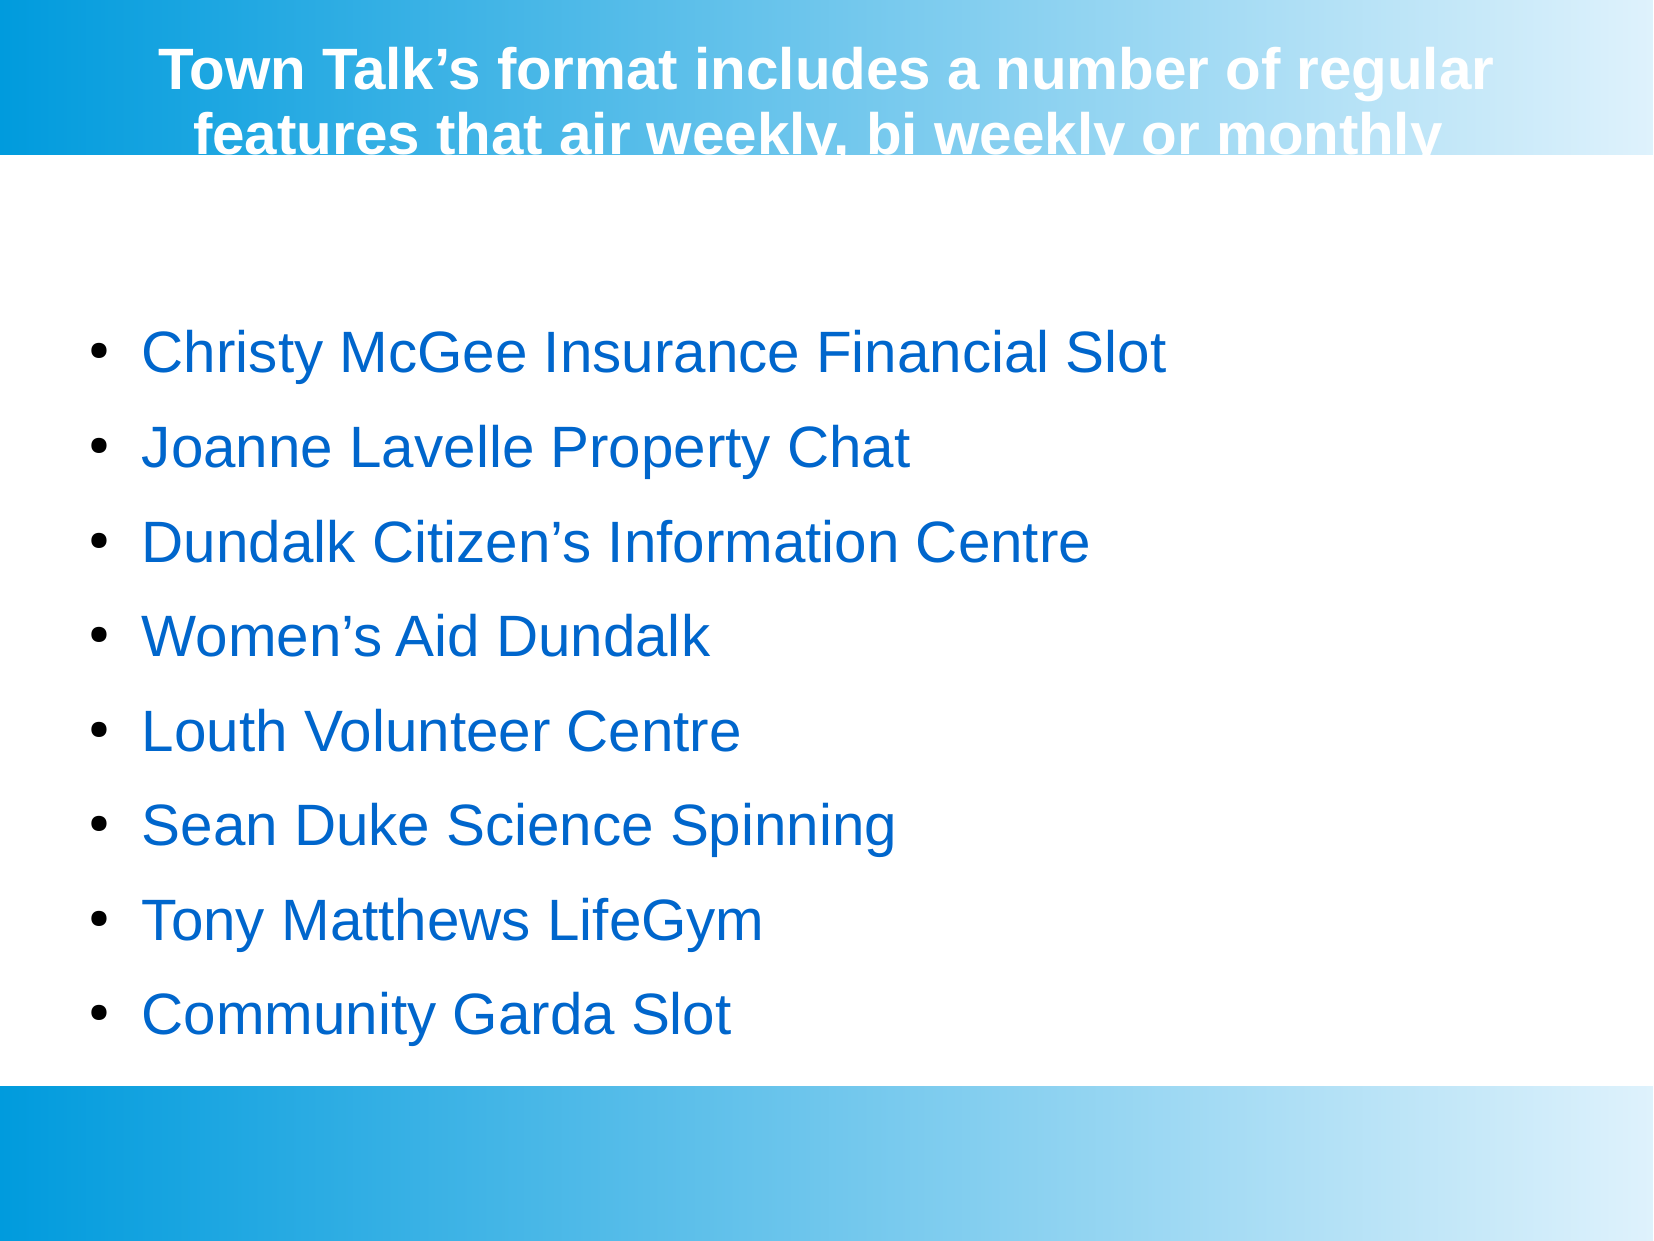

# Town Talk’s format includes a number of regular features that air weekly, bi weekly or monthly
Christy McGee Insurance Financial Slot
Joanne Lavelle Property Chat
Dundalk Citizen’s Information Centre
Women’s Aid Dundalk
Louth Volunteer Centre
Sean Duke Science Spinning
Tony Matthews LifeGym
Community Garda Slot